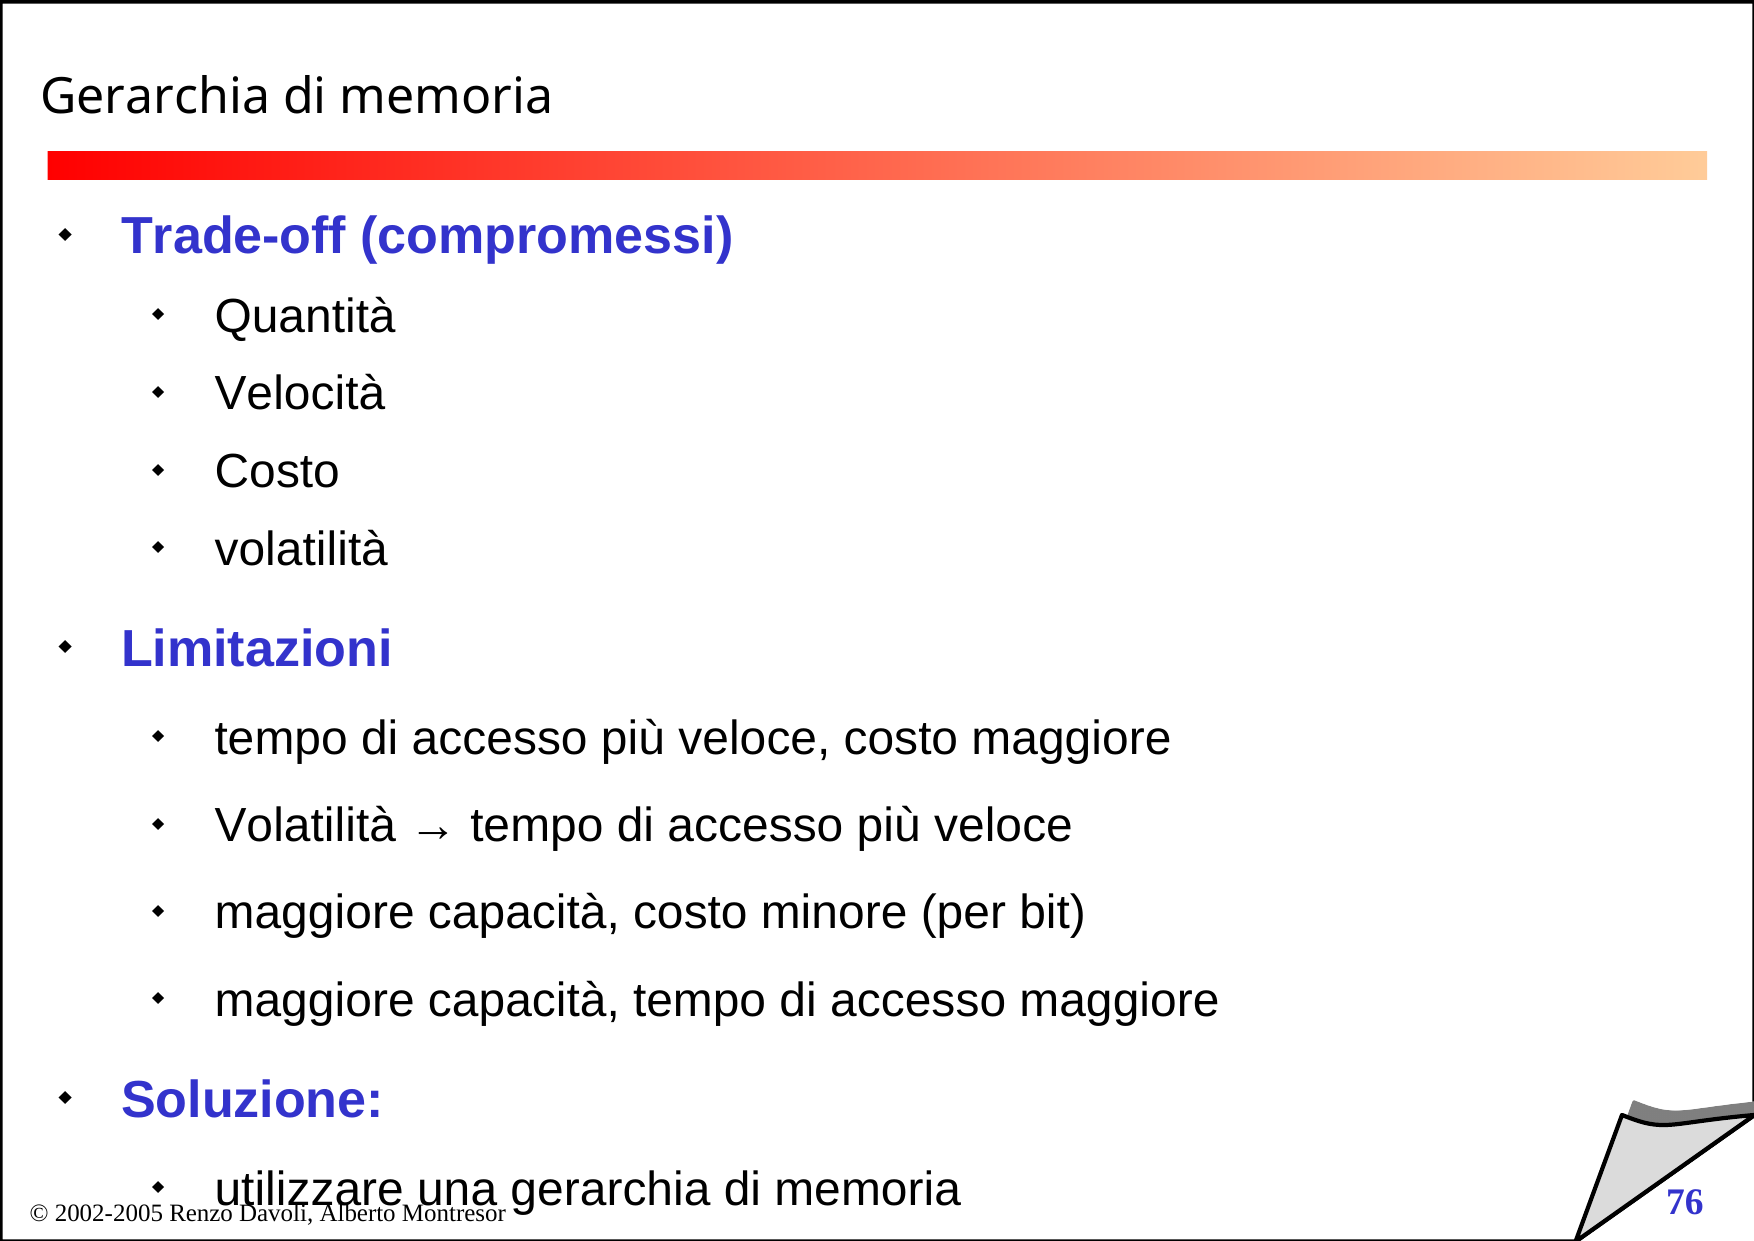

# Gerarchia di memoria
Trade-off (compromessi)
Quantità
Velocità
Costo
volatilità
Limitazioni
tempo di accesso più veloce, costo maggiore
Volatilità → tempo di accesso più veloce
maggiore capacità, costo minore (per bit)
maggiore capacità, tempo di accesso maggiore
Soluzione:
utilizzare una gerarchia di memoria